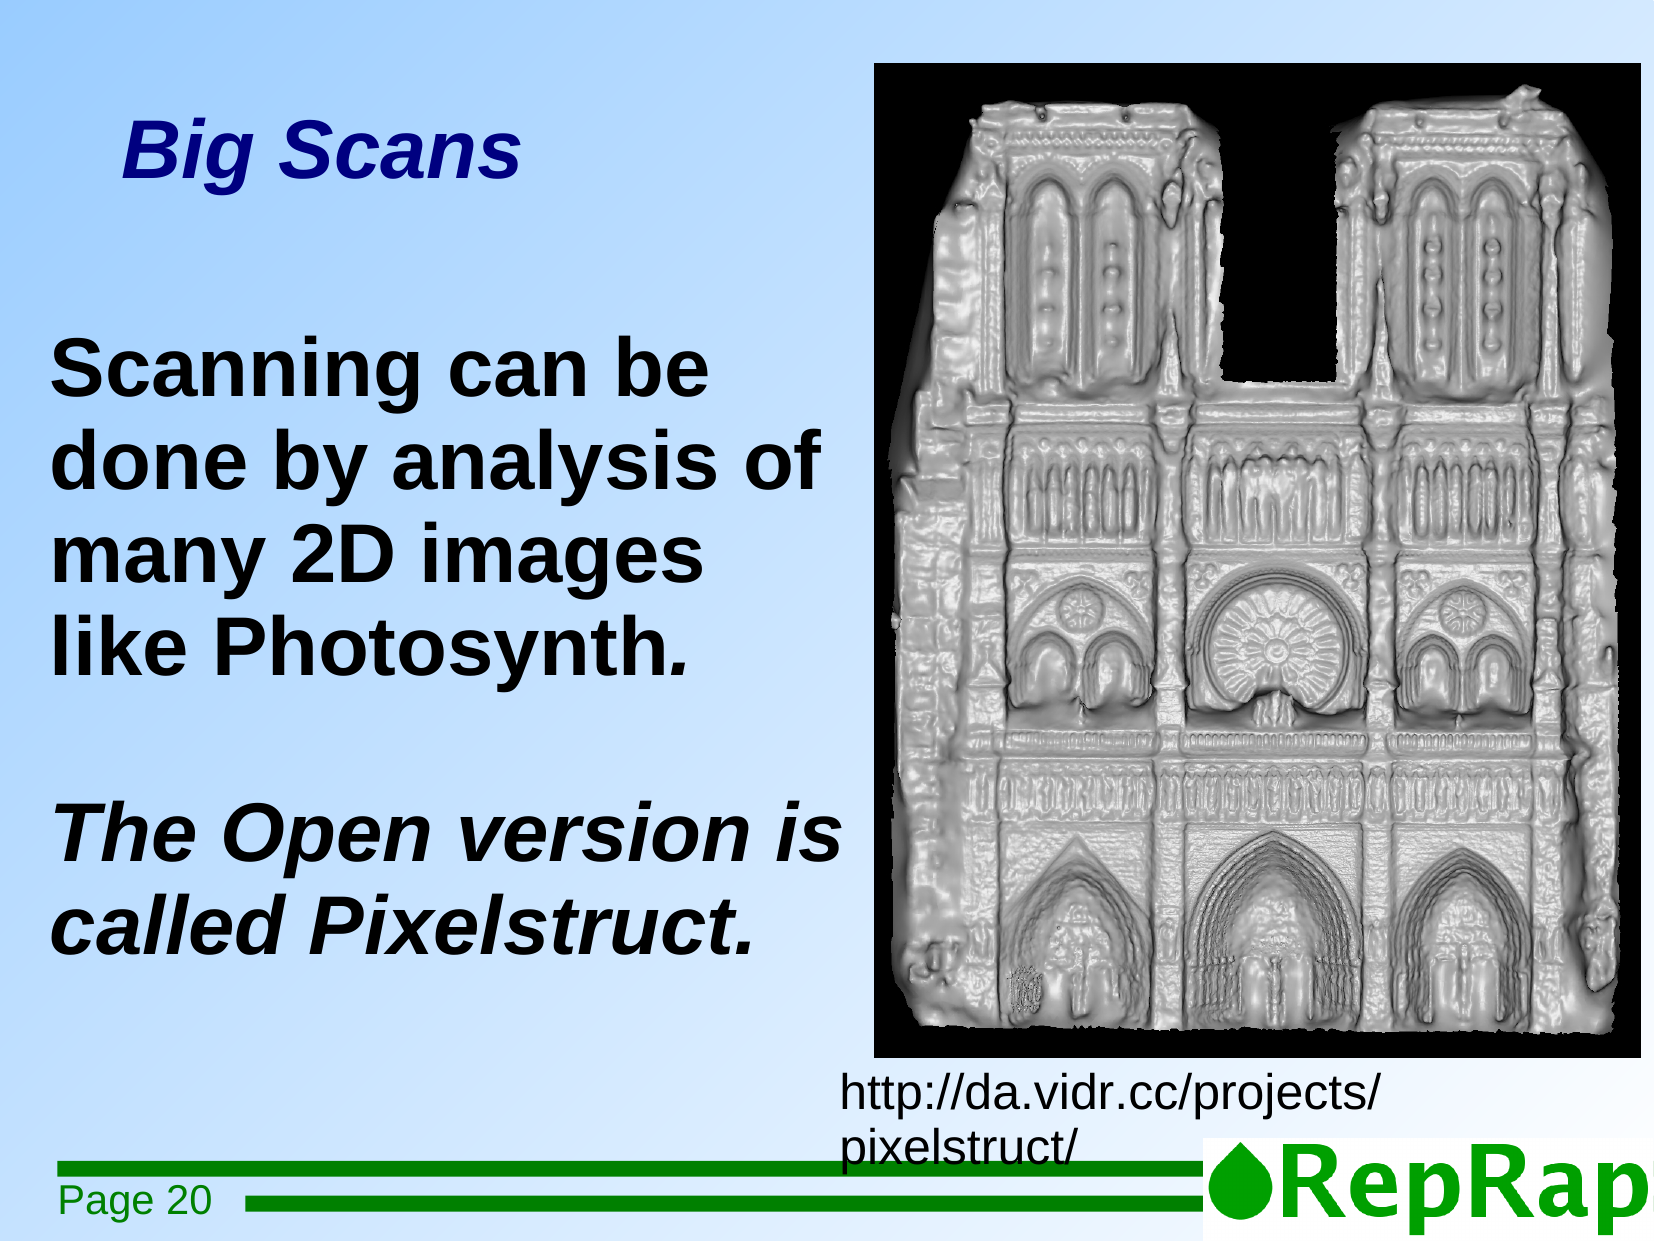

# Big Scans
Scanning can be done by analysis of many 2D images like Photosynth.
The Open version is called Pixelstruct.
http://da.vidr.cc/projects/pixelstruct/